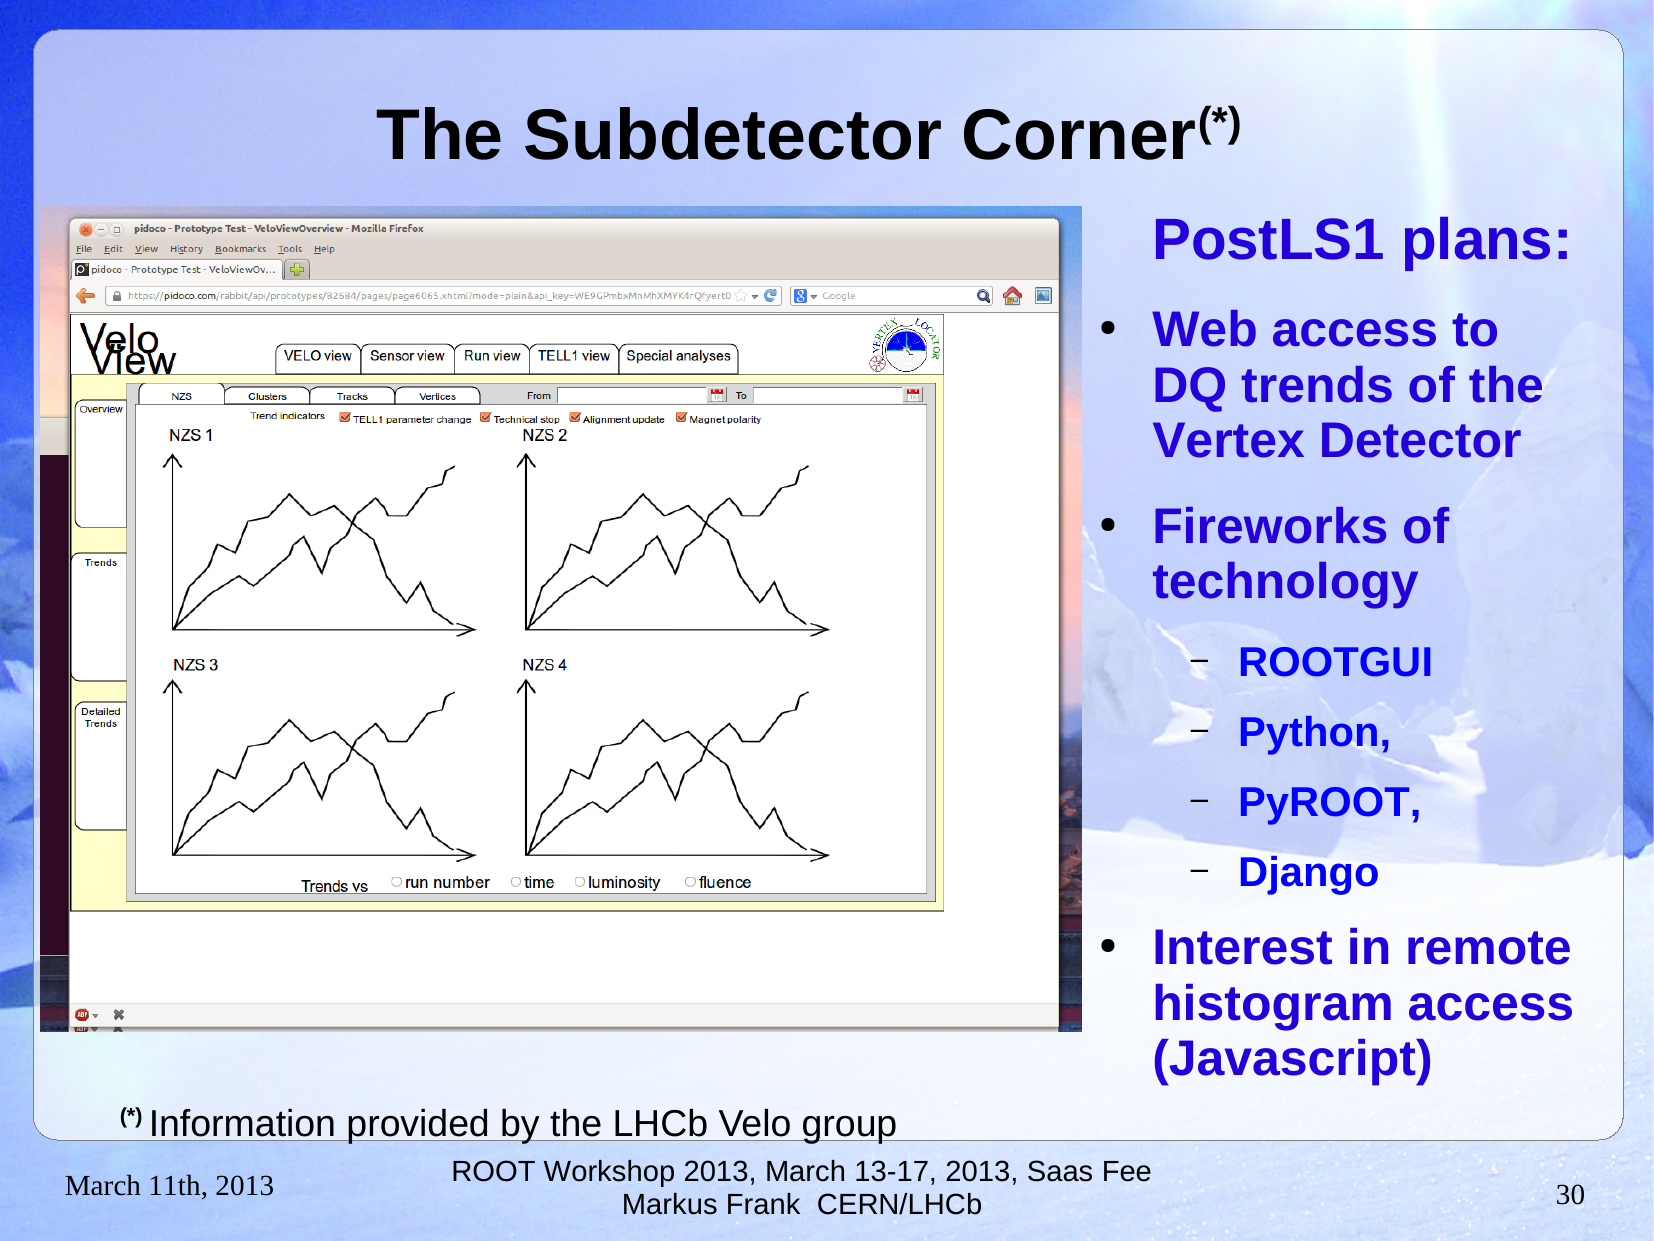

# The Subdetector Corner(*)
PostLS1 plans:
Web access to
DQ trends of the Vertex Detector
Fireworks of technology
ROOTGUI
Python,
PyROOT,
Django
Interest in remote histogram access (Javascript)
(*) Information provided by the LHCb Velo group
March 11th, 2013
30